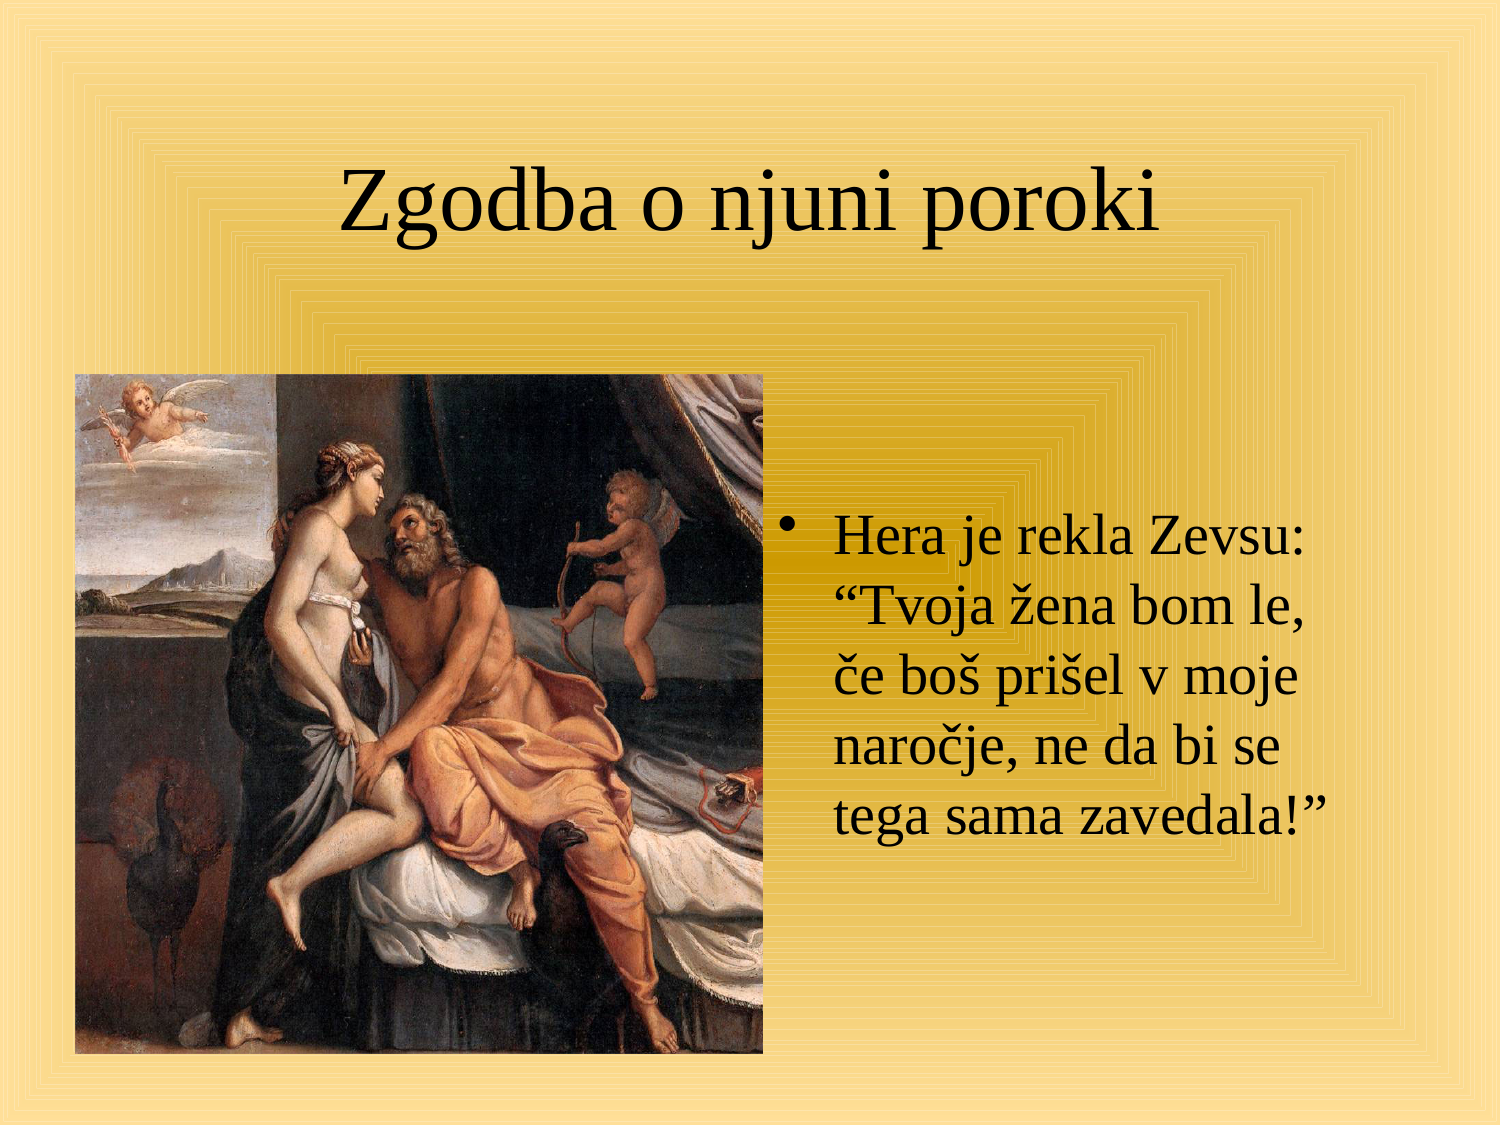

# Zgodba o njuni poroki
Hera je rekla Zevsu: “Tvoja žena bom le, če boš prišel v moje naročje, ne da bi se tega sama zavedala!”